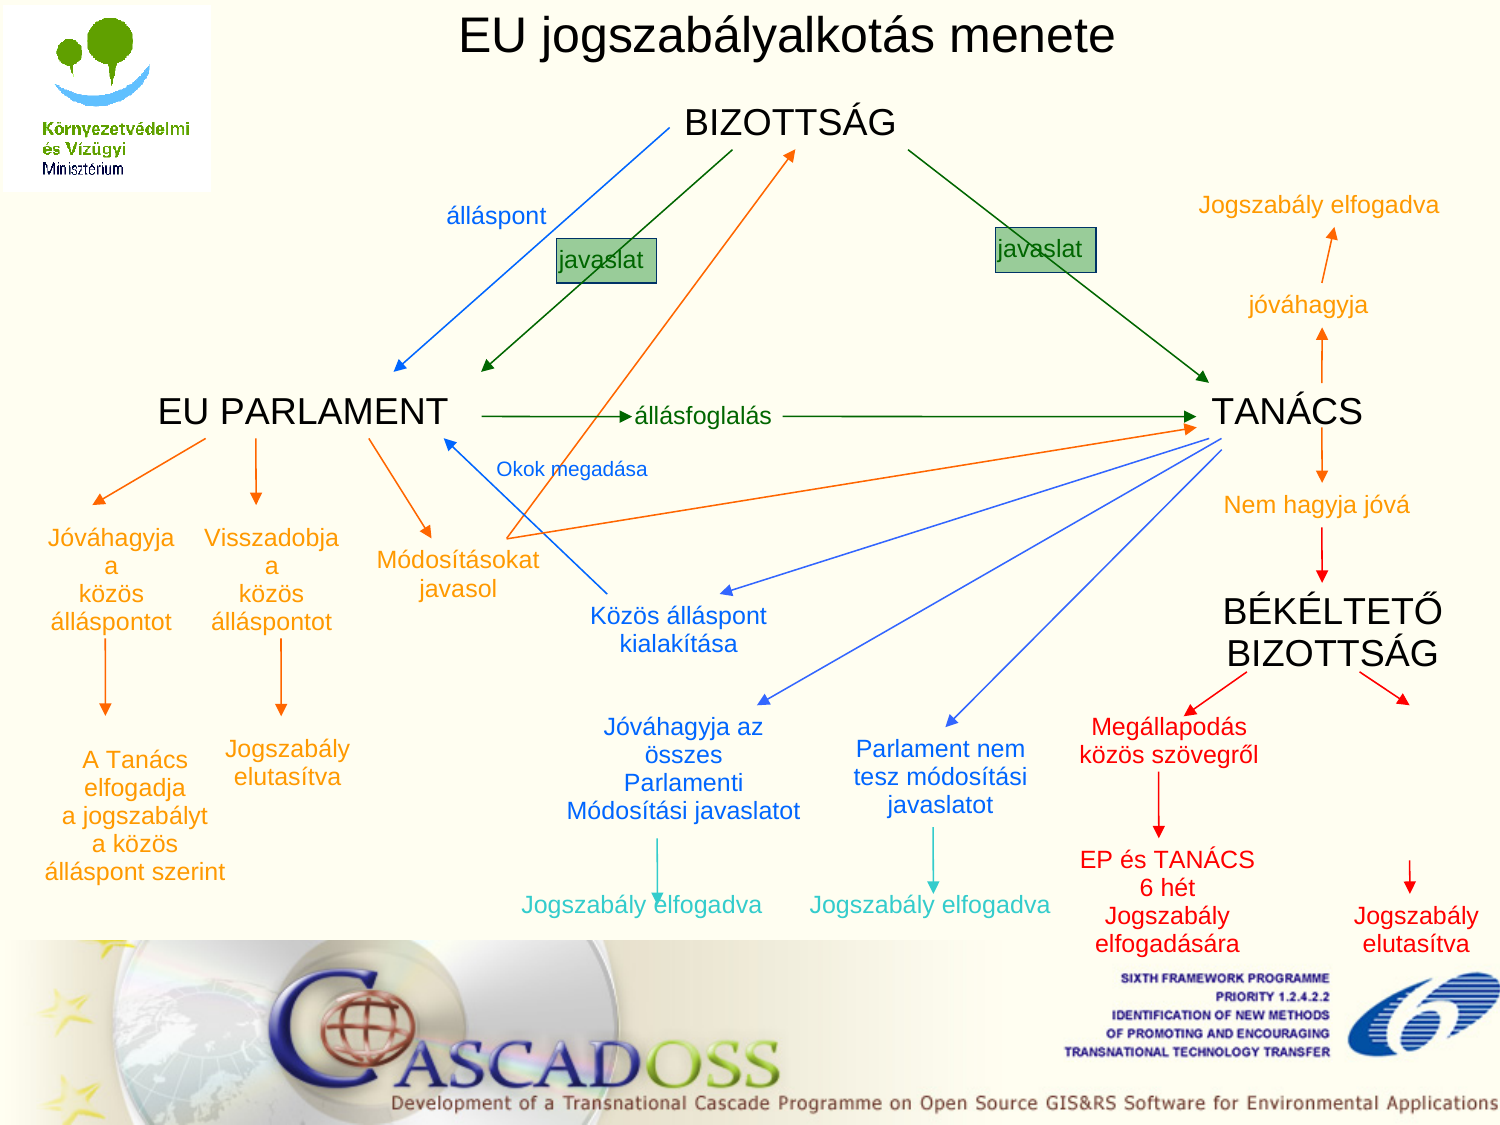

# EU jogszabályalkotás menete
BIZOTTSÁG
Jogszabály elfogadva
álláspont
javaslat
javaslat
jóváhagyja
EU PARLAMENT
TANÁCS
állásfoglalás
Okok megadása
Nem hagyja jóvá
Jóváhagyja a
közös álláspontot
Visszadobja
a
közös
álláspontot
Módosításokat
javasol
BÉKÉLTETŐ
BIZOTTSÁG
Közös álláspont
kialakítása
Jóváhagyja az
összes
Parlamenti
Módosítási javaslatot
Megállapodás
közös szövegről
Jogszabály
elutasítva
Parlament nem
tesz módosítási
javaslatot
A Tanács
elfogadja
a jogszabályt
a közös
álláspont szerint
EP és TANÁCS
6 hét
Jogszabály
elfogadására
Jogszabály elfogadva
Jogszabály elfogadva
Jogszabály
elutasítva